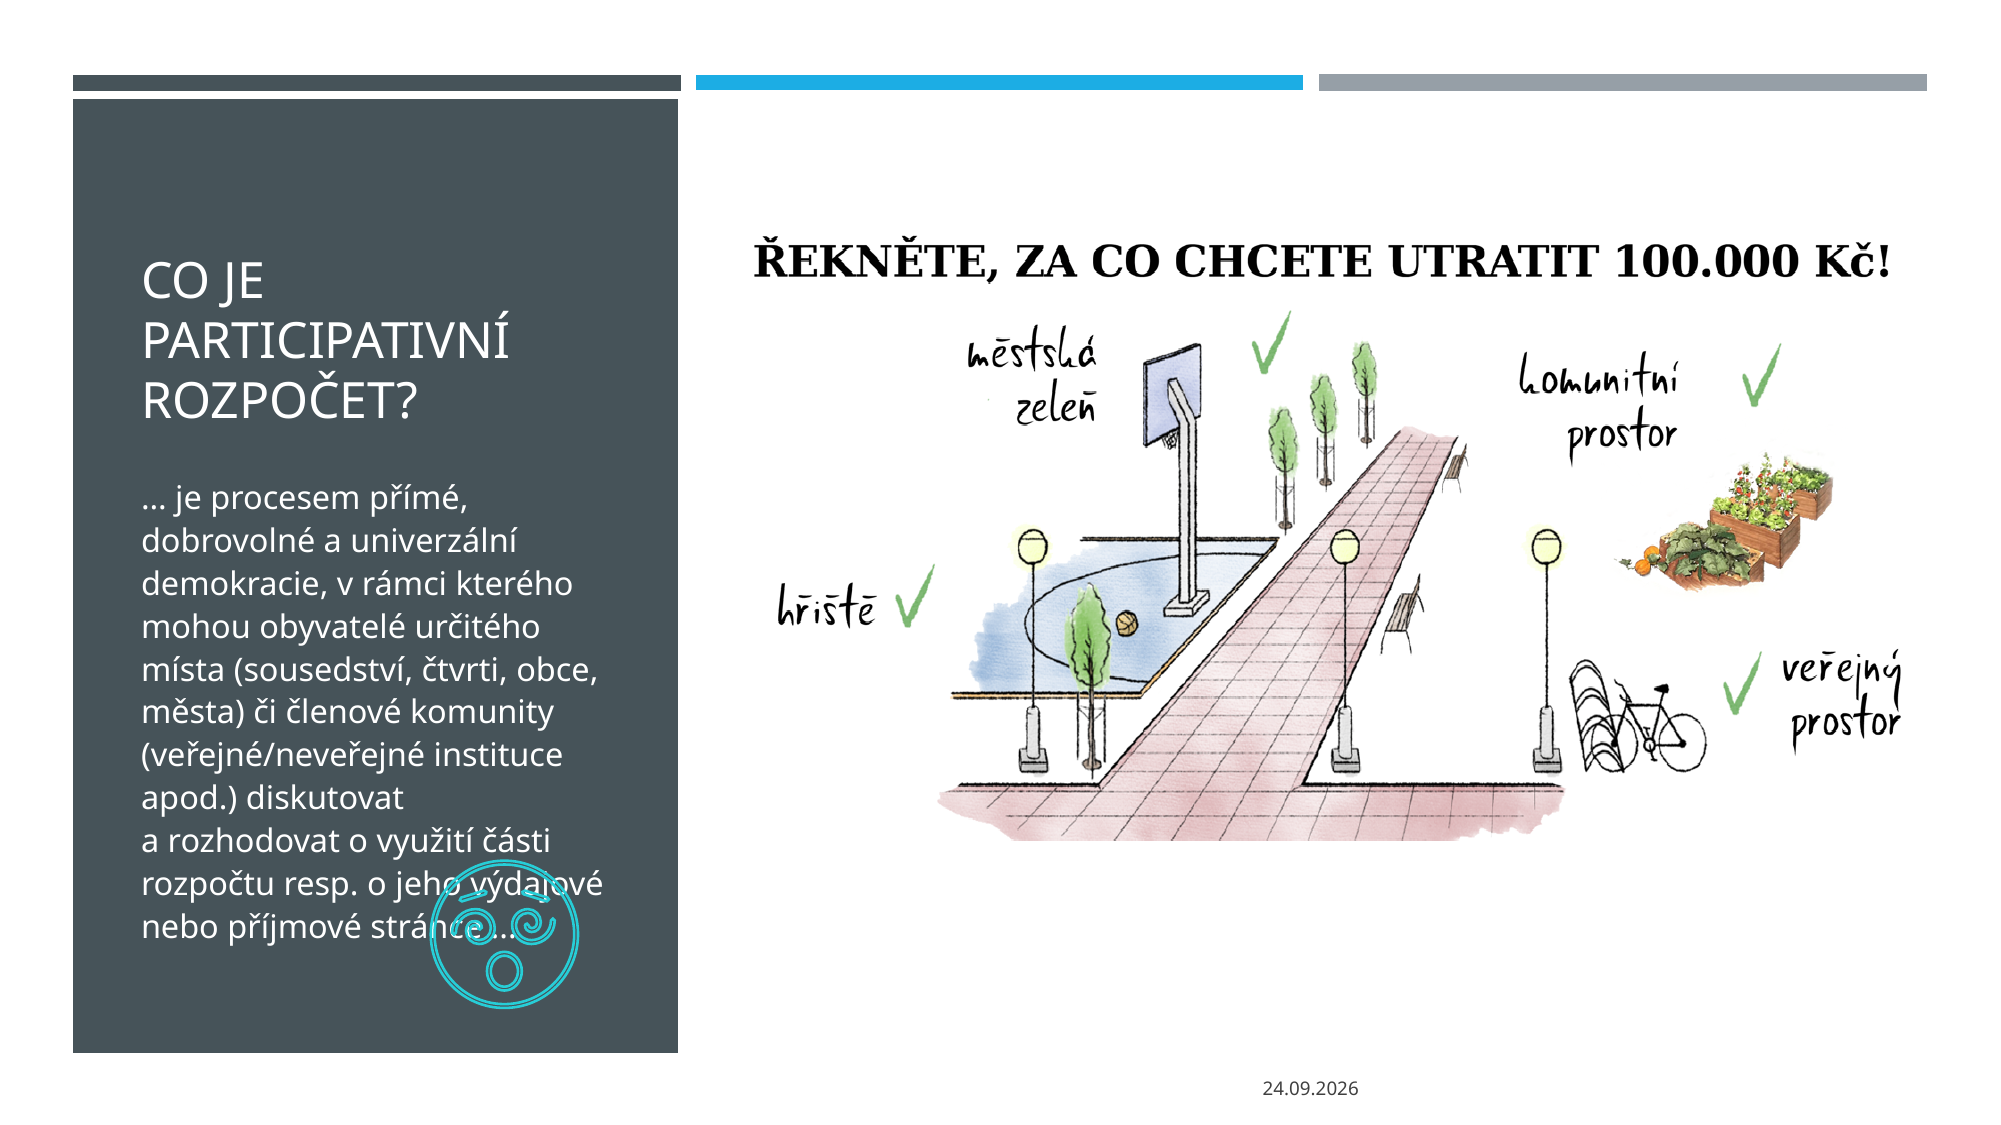

# Co je participativní rozpočet?
… je procesem přímé, dobrovolné a univerzální demokracie, v rámci kterého mohou obyvatelé určitého místa (sousedství, čtvrti, obce, města) či členové komunity (veřejné/neveřejné instituce apod.) diskutovat a rozhodovat o využití části rozpočtu resp. o jeho výdajové nebo příjmové stránce ...